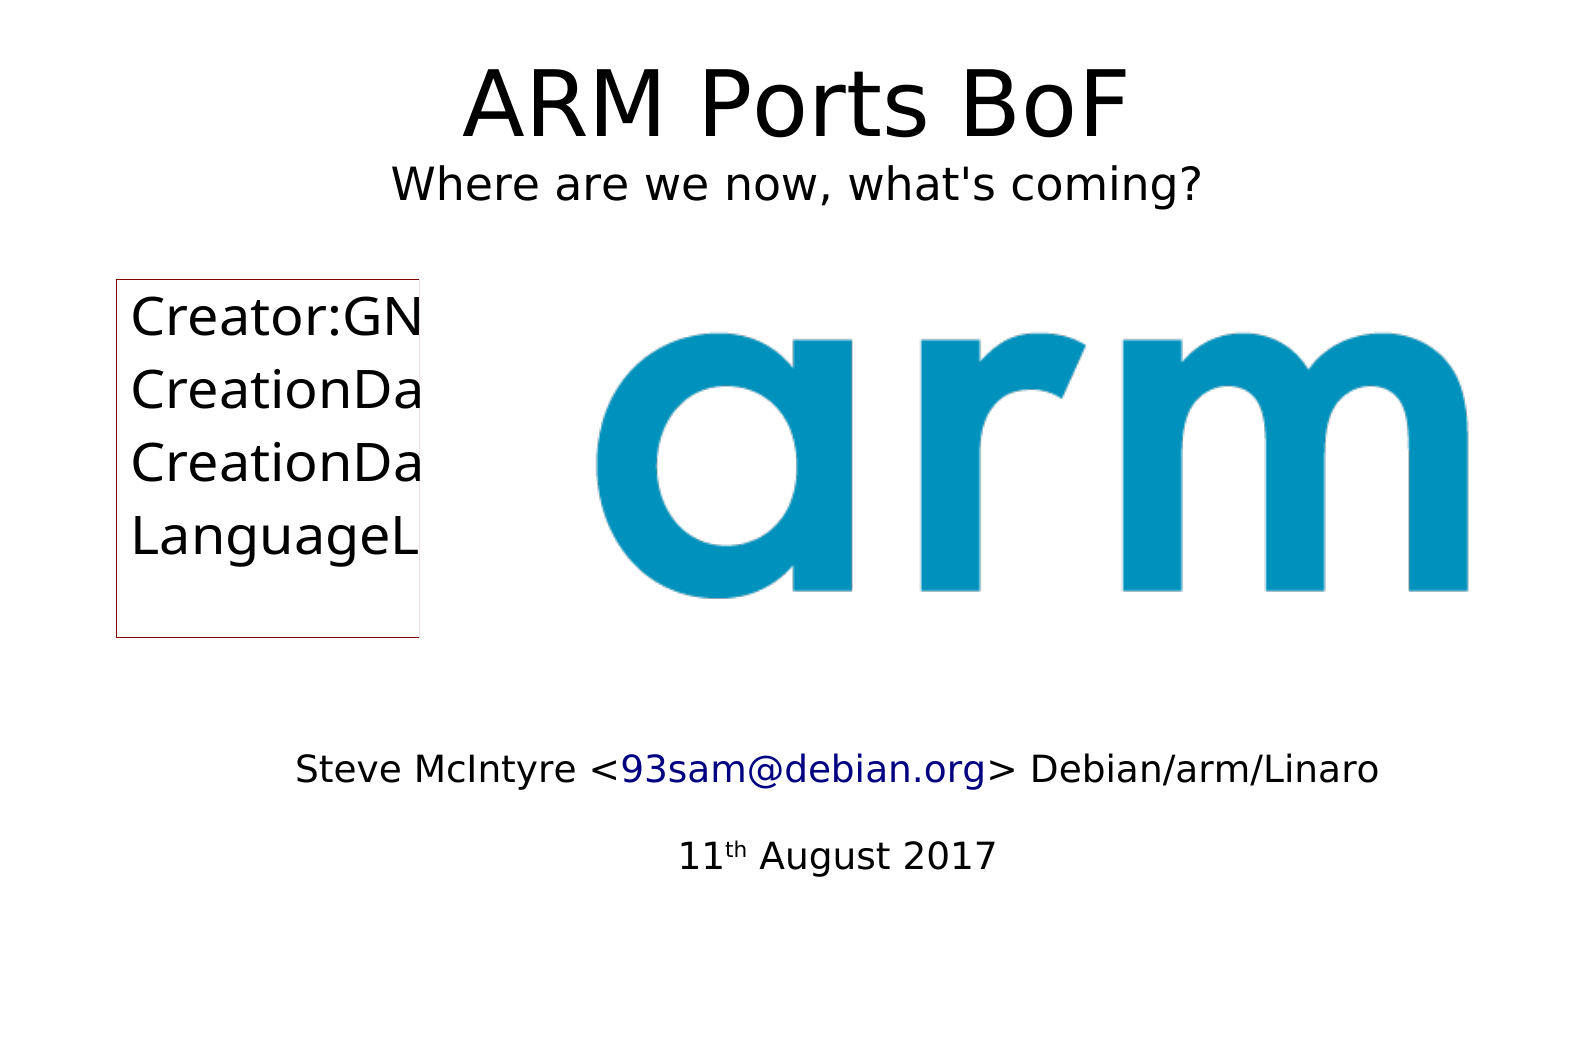

# ARM Ports BoF Where are we now, what's coming?
Steve McIntyre <93sam@debian.org> Debian/arm/Linaro
11th August 2017
1